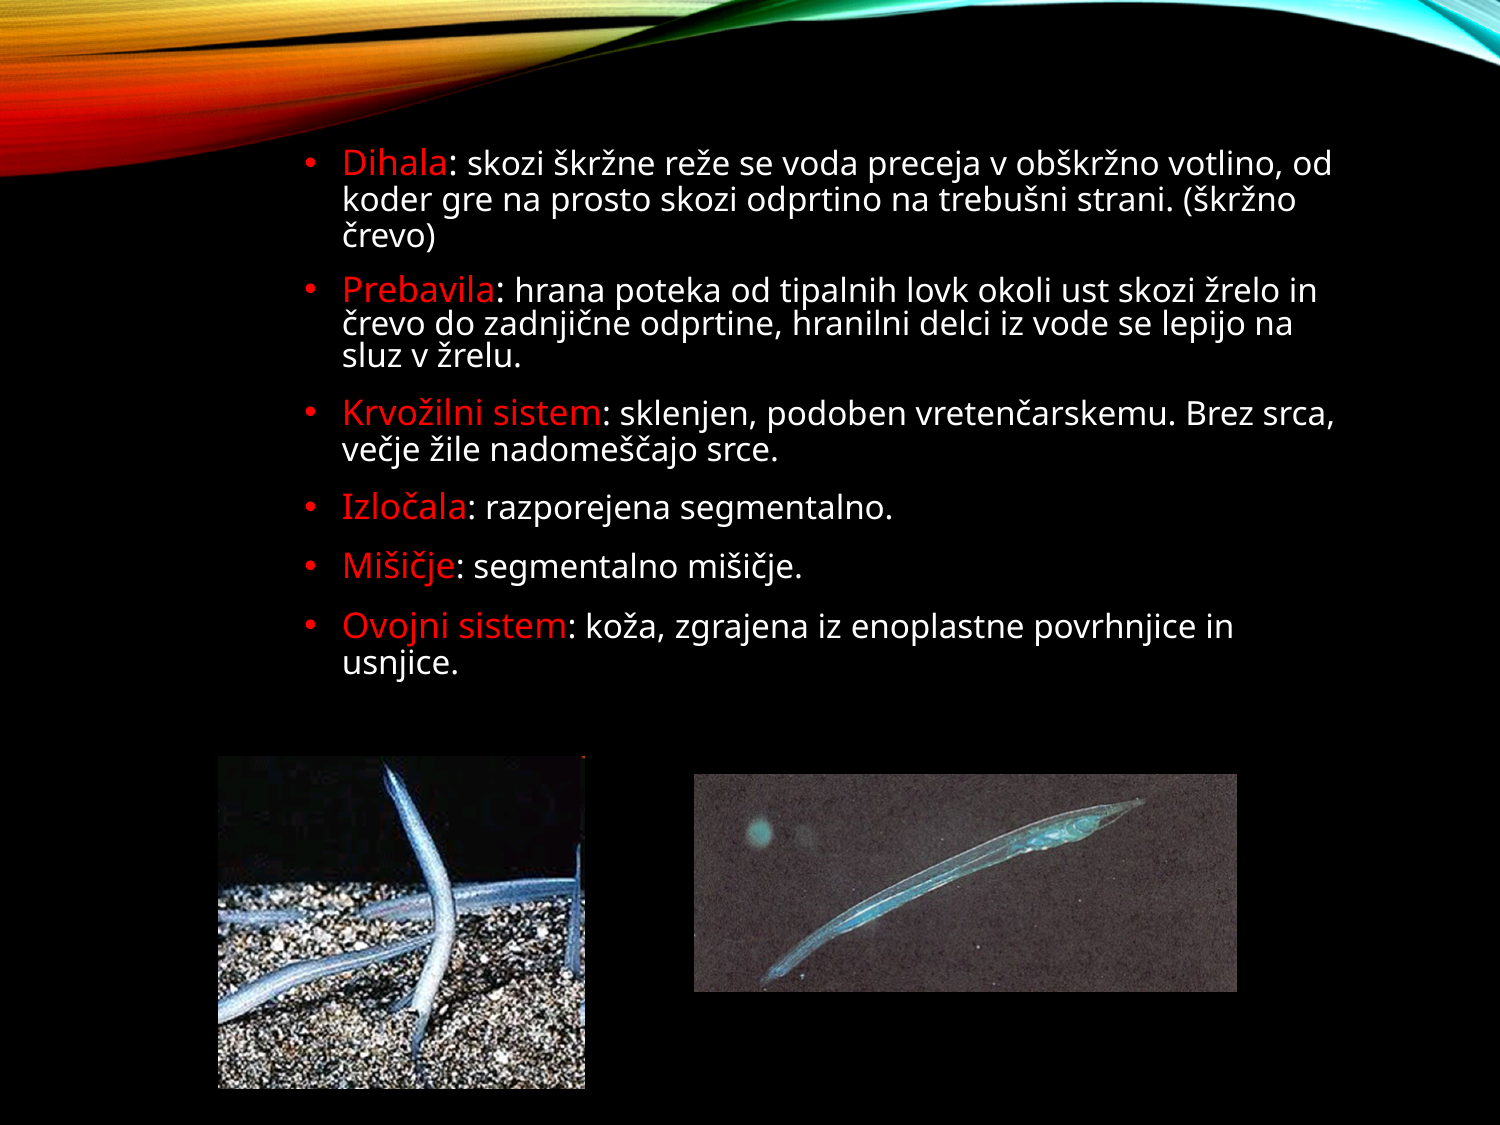

# Dihala: skozi škržne reže se voda preceja v obškržno votlino, od koder gre na prosto skozi odprtino na trebušni strani. (škržno črevo)
Prebavila: hrana poteka od tipalnih lovk okoli ust skozi žrelo in črevo do zadnjične odprtine, hranilni delci iz vode se lepijo na sluz v žrelu.
Krvožilni sistem: sklenjen, podoben vretenčarskemu. Brez srca, večje žile nadomeščajo srce.
Izločala: razporejena segmentalno.
Mišičje: segmentalno mišičje.
Ovojni sistem: koža, zgrajena iz enoplastne povrhnjice in usnjice.